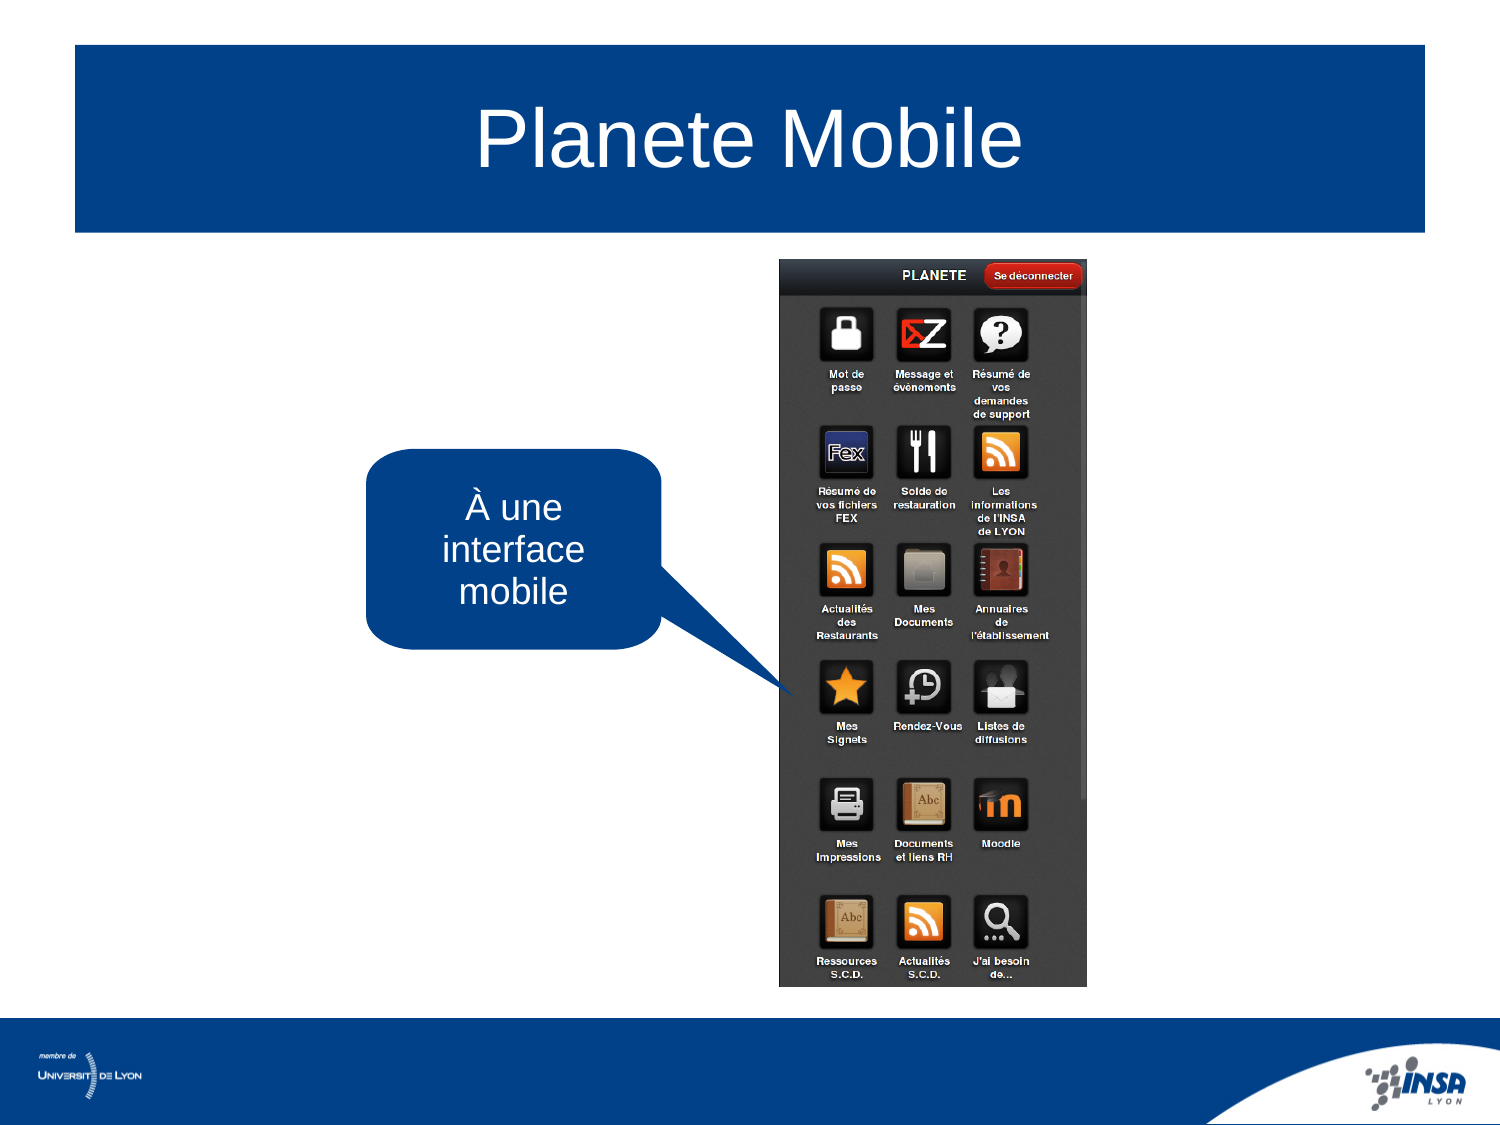

# Planete Mobile
À une interface mobile